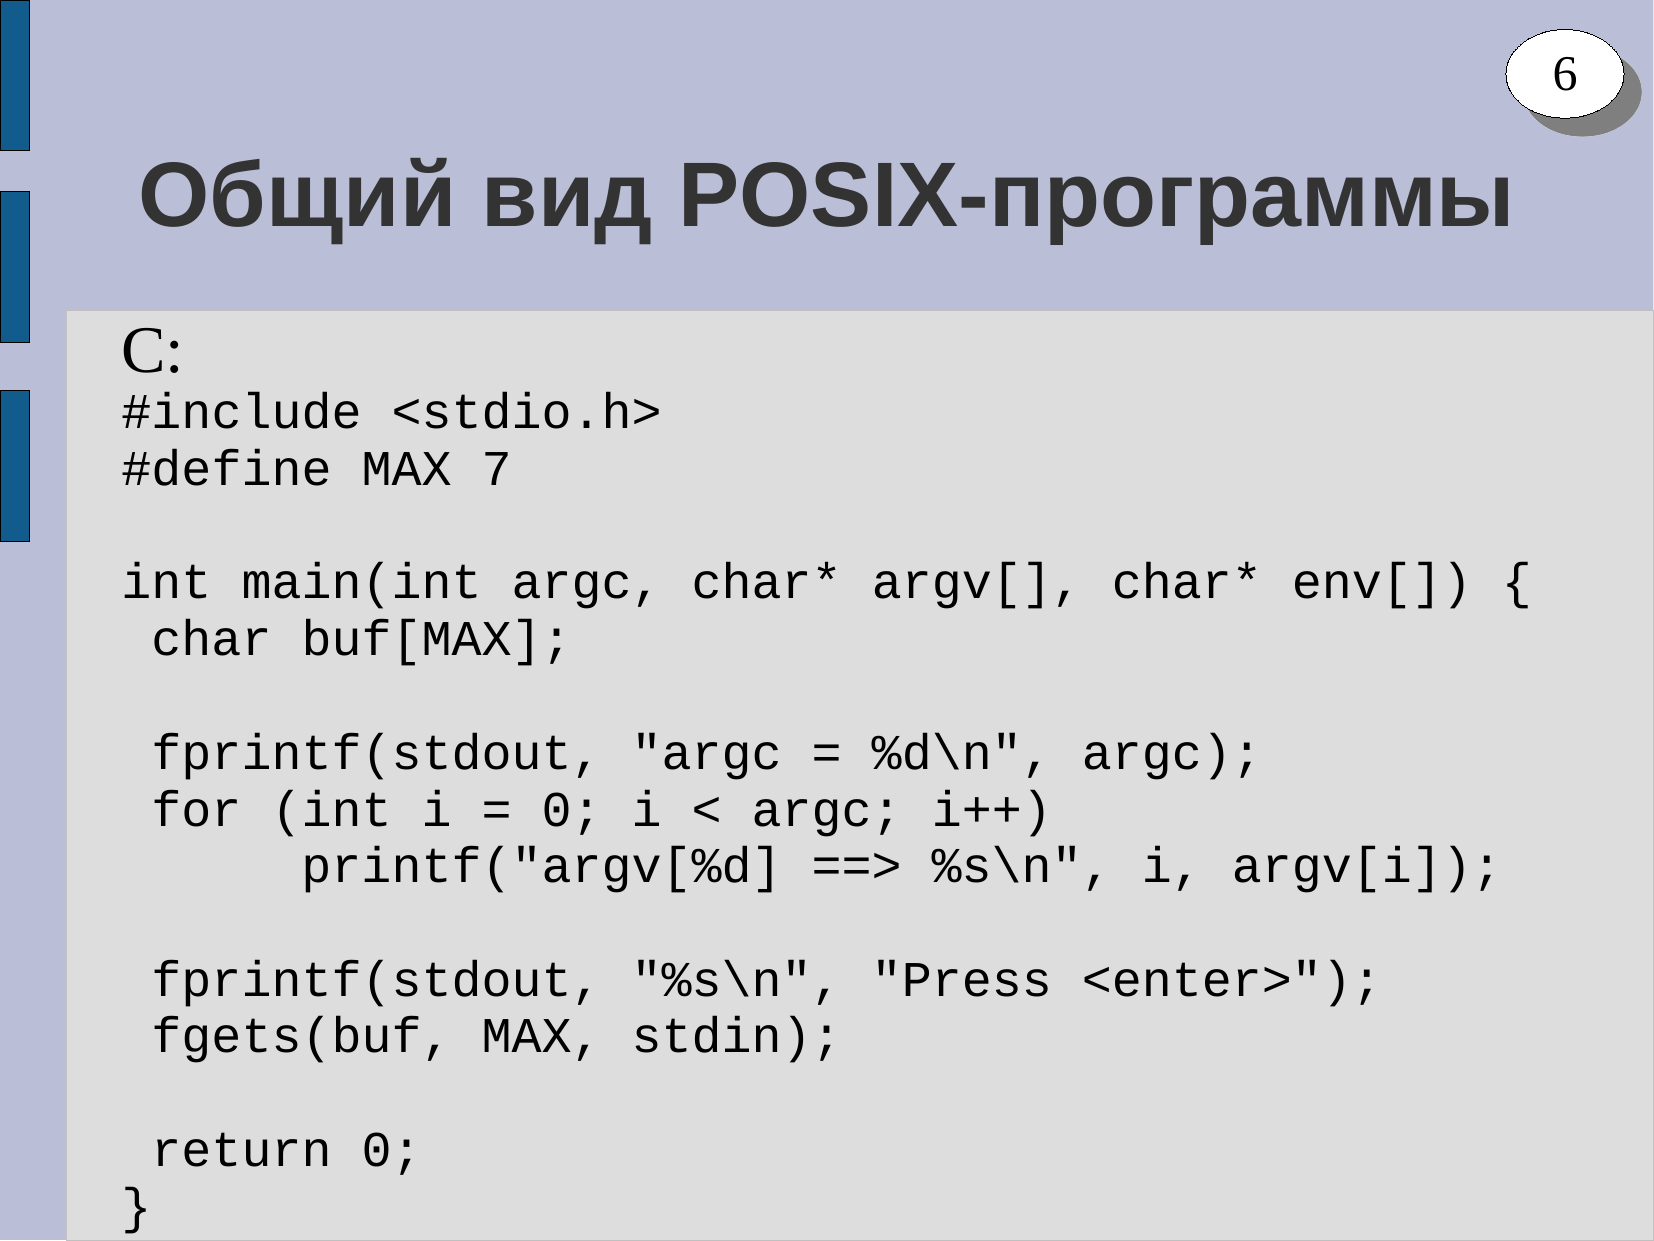

6
# Общий вид POSIX-программы
C:
#include <stdio.h>
#define MAX 7
int main(int argc, char* argv[], char* env[]) {
 char buf[MAX];
 fprintf(stdout, "argc = %d\n", argc);
 for (int i = 0; i < argc; i++)
 printf("argv[%d] ==> %s\n", i, argv[i]);
 fprintf(stdout, "%s\n", "Press <enter>");
 fgets(buf, MAX, stdin);
 return 0;
}